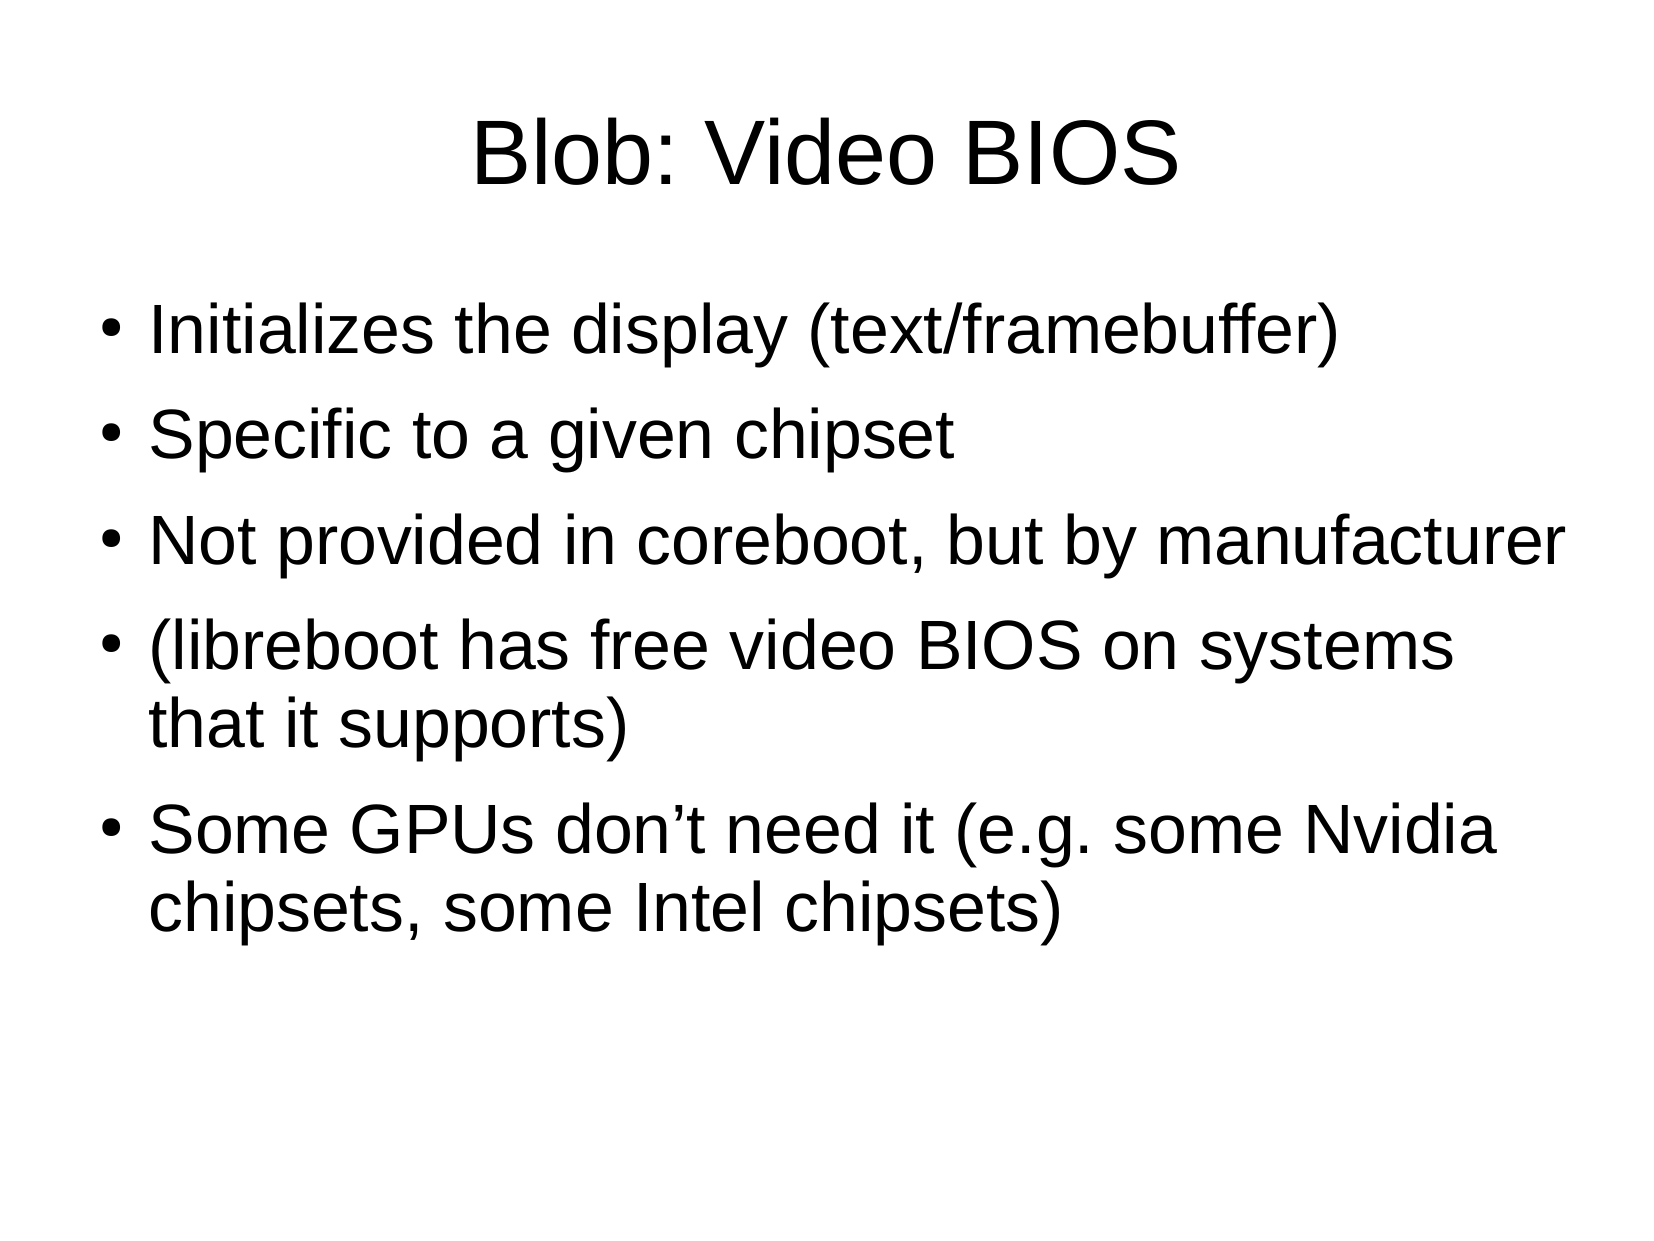

# Blob: Video BIOS
Initializes the display (text/framebuffer)
Specific to a given chipset
Not provided in coreboot, but by manufacturer
(libreboot has free video BIOS on systems that it supports)
Some GPUs don’t need it (e.g. some Nvidia chipsets, some Intel chipsets)